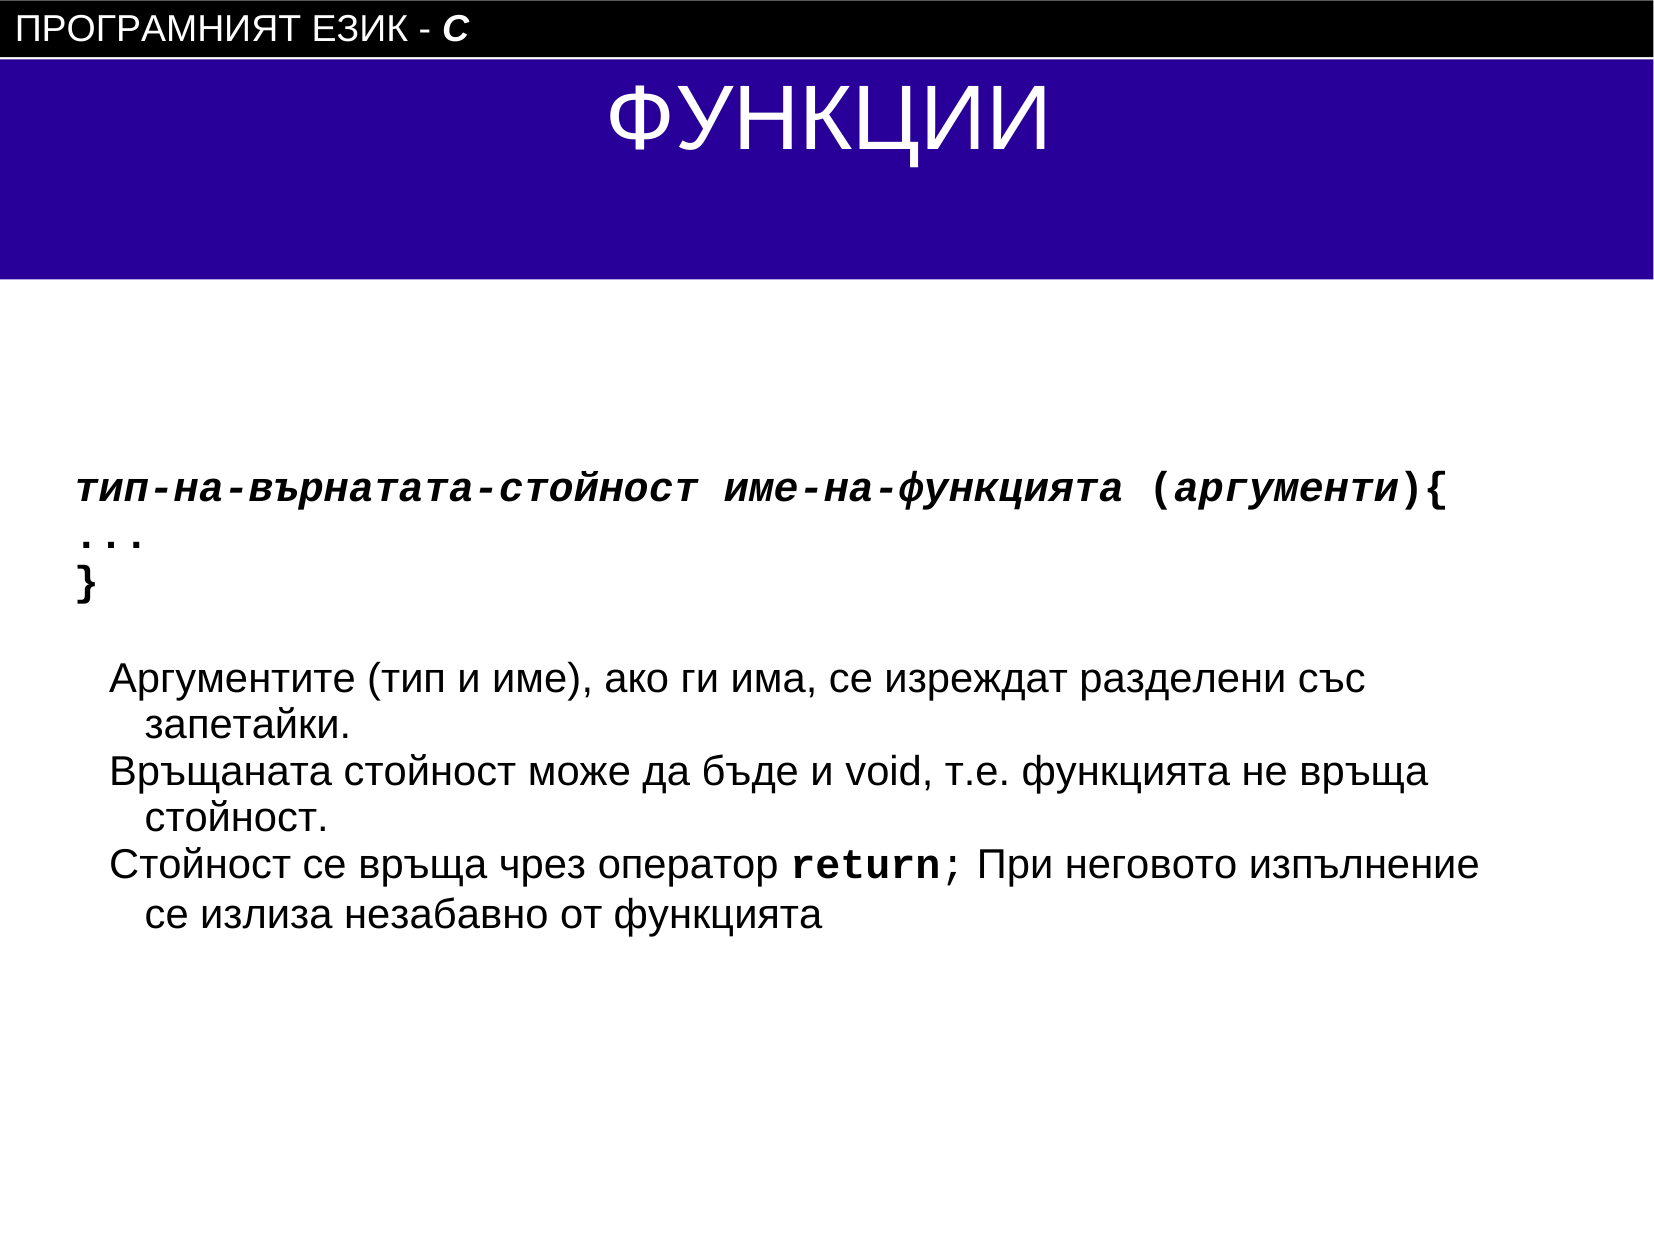

ПРОГРАМНИЯT ЕЗИК - С
						 		ФУНКЦИИ
тип-на-върнатата-стойност име-на-функцията (аргументи){
...
}
Аргументите (тип и име), ако ги има, се изреждат разделени със запетайки.
Връщаната стойност може да бъде и void, т.е. функцията не връща стойност.
Стойност се връща чрез оператор return; При неговото изпълнение се излиза незабавно от функцията